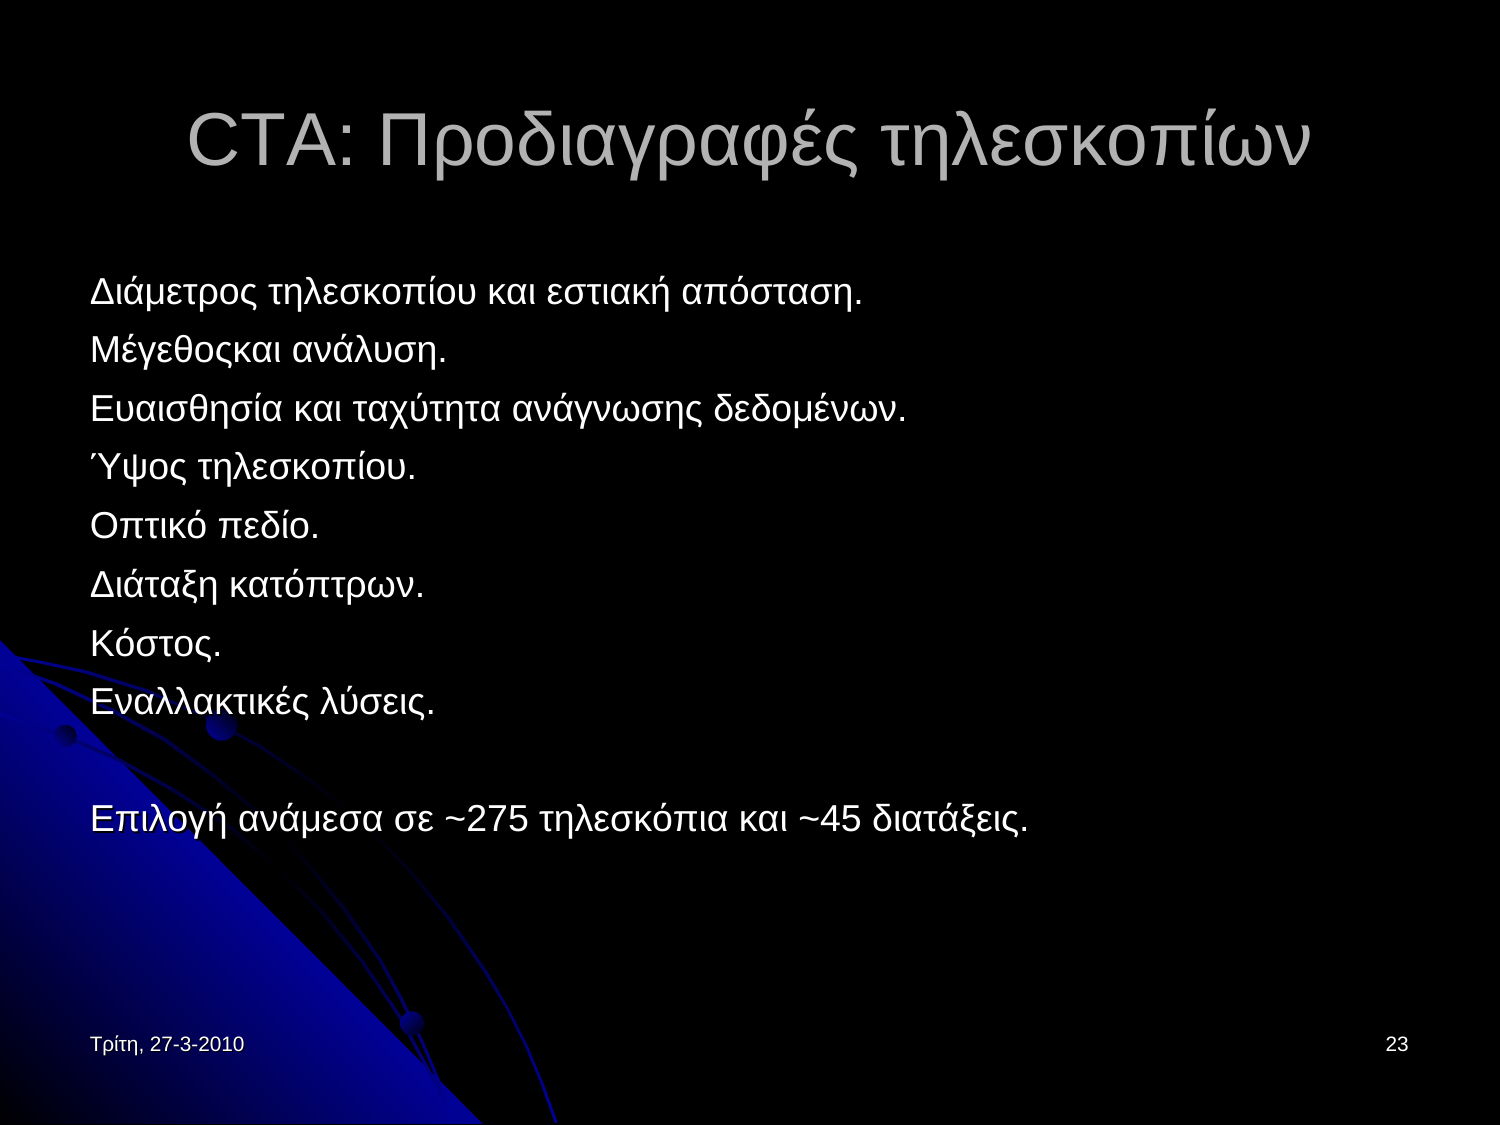

# CTA: Προδιαγραφές τηλεσκοπίων
Διάμετρος τηλεσκοπίου και εστιακή απόσταση.
Μέγεθοςκαι ανάλυση.
Ευαισθησία και ταχύτητα ανάγνωσης δεδομένων.
Ύψος τηλεσκοπίου.
Οπτικό πεδίο.
Διάταξη κατόπτρων.
Κόστος.
Εναλλακτικές λύσεις.
Επιλογή ανάμεσα σε ~275 τηλεσκόπια και ~45 διατάξεις.
Τρίτη, 27-3-2010
23